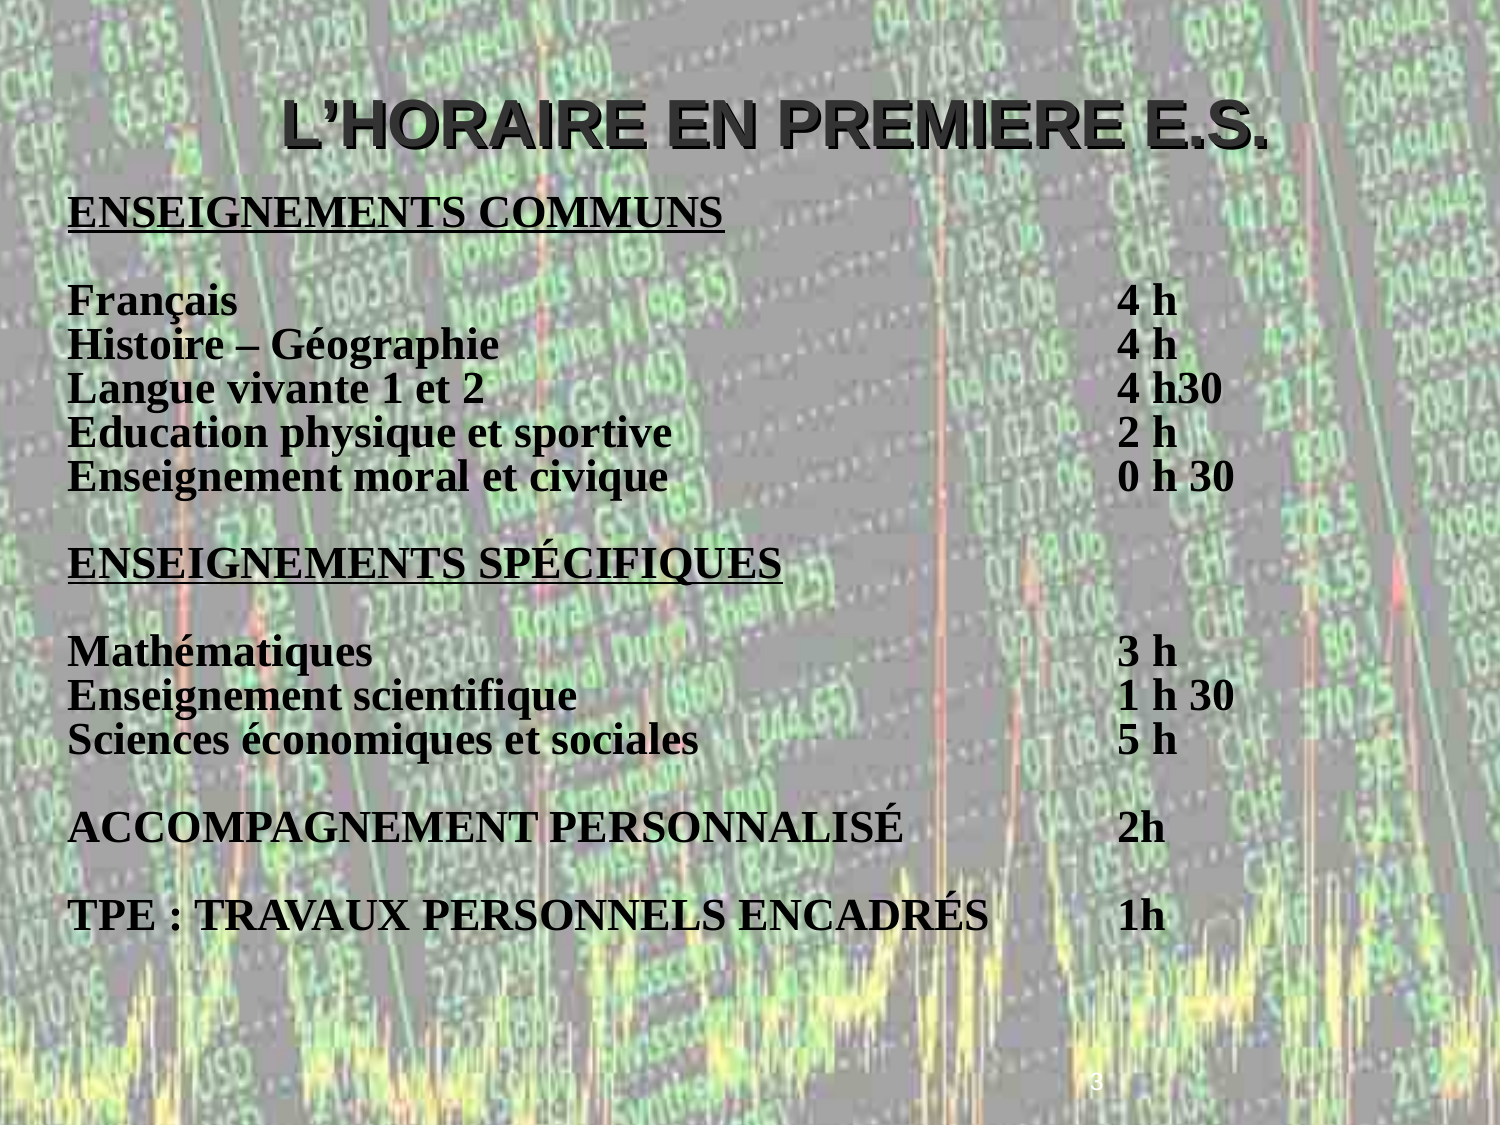

# L’HORAIRE EN PREMIERE E.S.
ENSEIGNEMENTS COMMUNS
Français 						4 h
Histoire – Géographie					4 h
Langue vivante 1 et 2 					4 h30
Education physique et sportive 			2 h
Enseignement moral et civique 		0 h 30
ENSEIGNEMENTS SPÉCIFIQUES
Mathématiques 					3 h
Enseignement scientifique				1 h 30
Sciences économiques et sociales 			5 h
ACCOMPAGNEMENT PERSONNALISÉ		2h
TPE : TRAVAUX PERSONNELS ENCADRÉS	1h